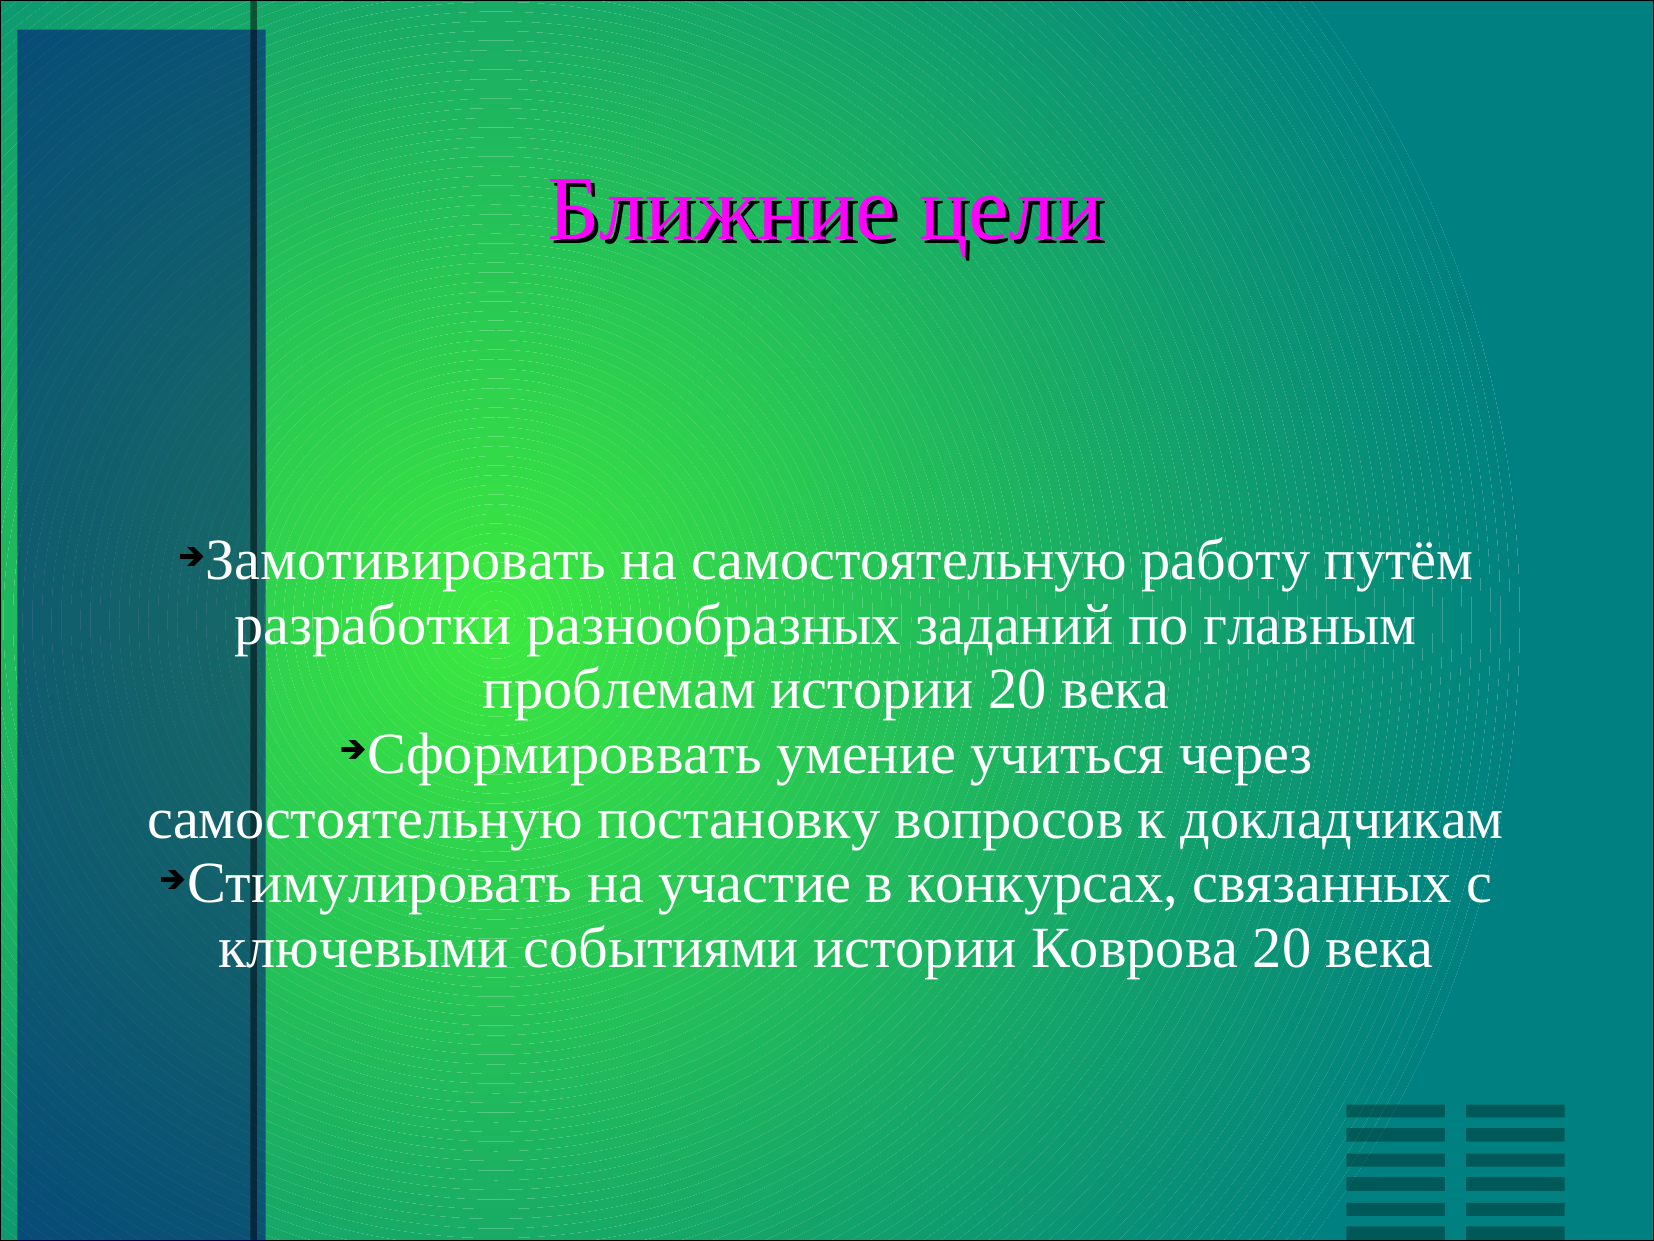

# Ближние цели
Замотивировать на самостоятельную работу путём разработки разнообразных заданий по главным проблемам истории 20 века
Сформироввать умение учиться через самостоятельную постановку вопросов к докладчикам
Стимулировать на участие в конкурсах, связанных с ключевыми событиями истории Коврова 20 века